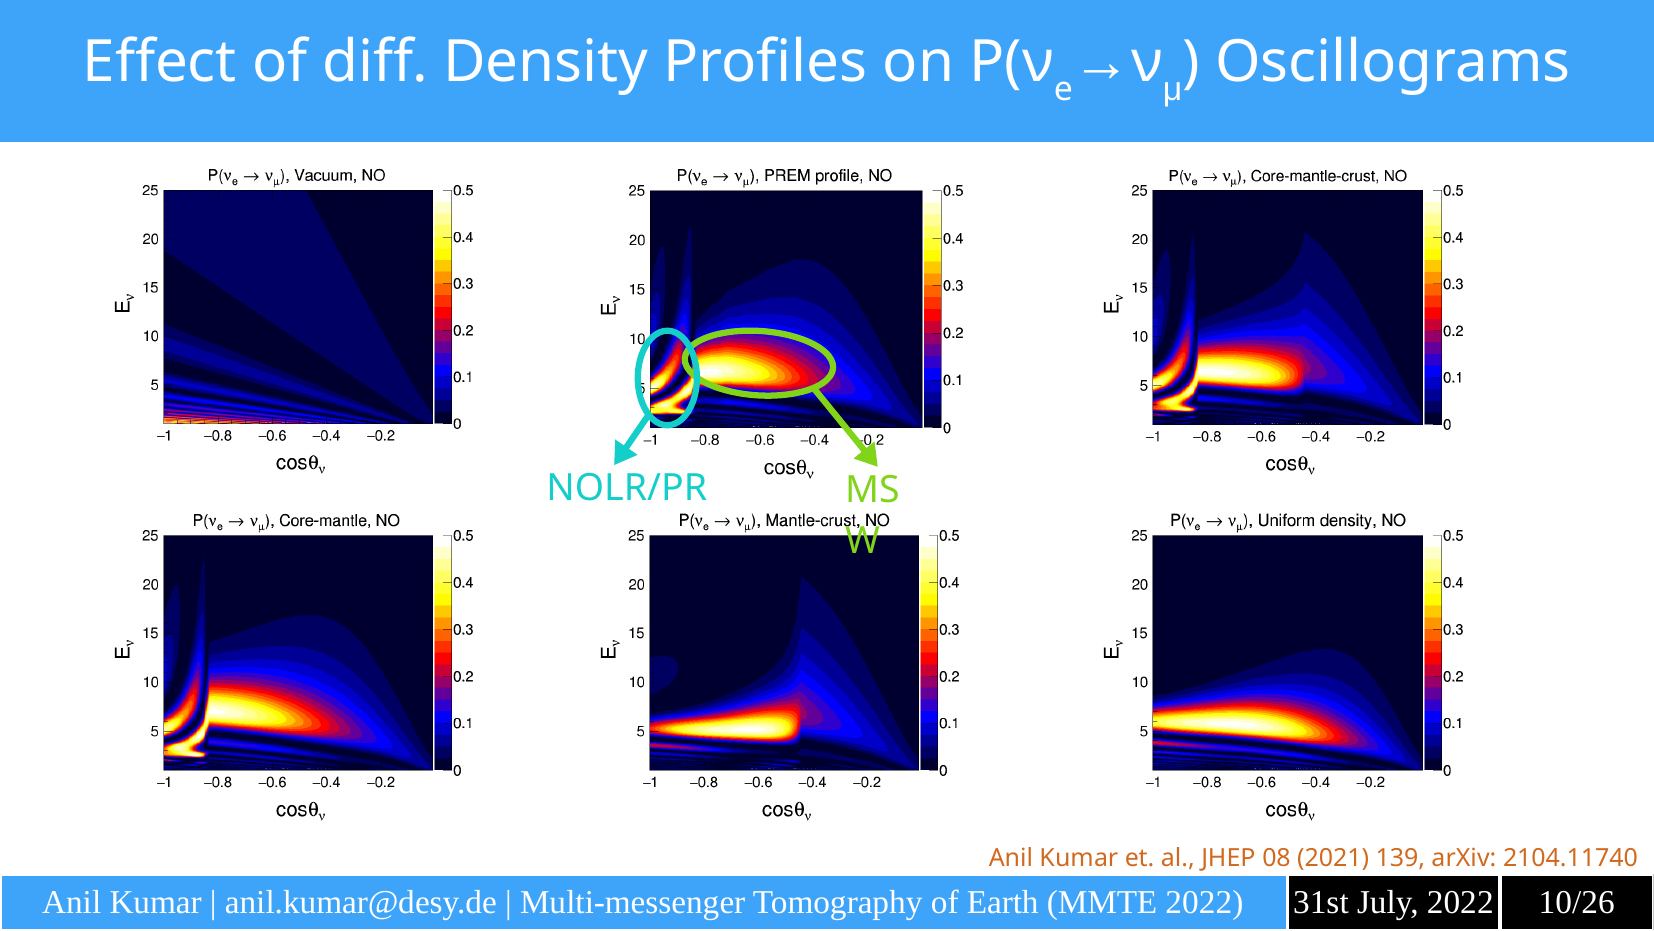

# Effect of diff. Density Profiles on P(νe→νμ) Oscillograms
NOLR/PR
MSW
Anil Kumar et. al., JHEP 08 (2021) 139, arXiv: 2104.11740
Anil Kumar | anil.kumar@desy.de | Multi-messenger Tomography of Earth (MMTE 2022)
10